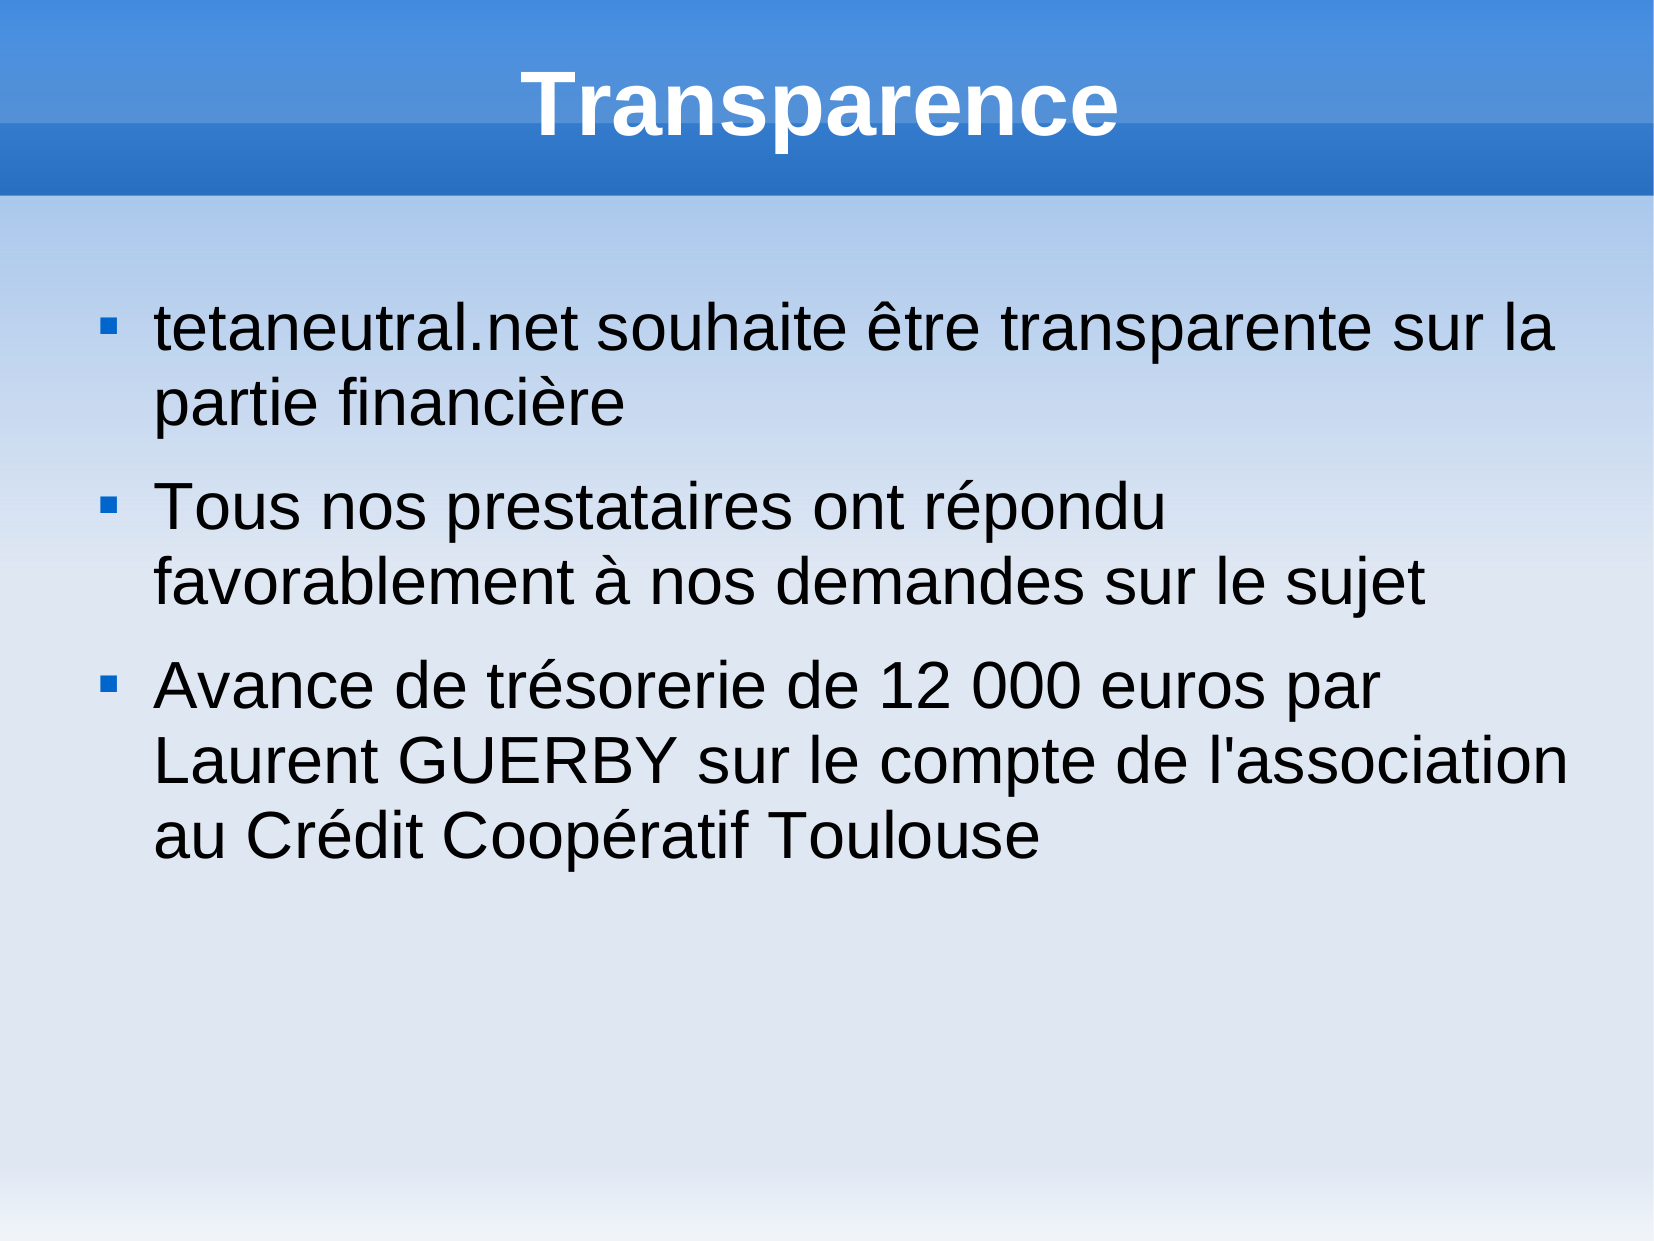

# Transparence
tetaneutral.net souhaite être transparente sur la partie financière
Tous nos prestataires ont répondu favorablement à nos demandes sur le sujet
Avance de trésorerie de 12 000 euros par Laurent GUERBY sur le compte de l'association au Crédit Coopératif Toulouse